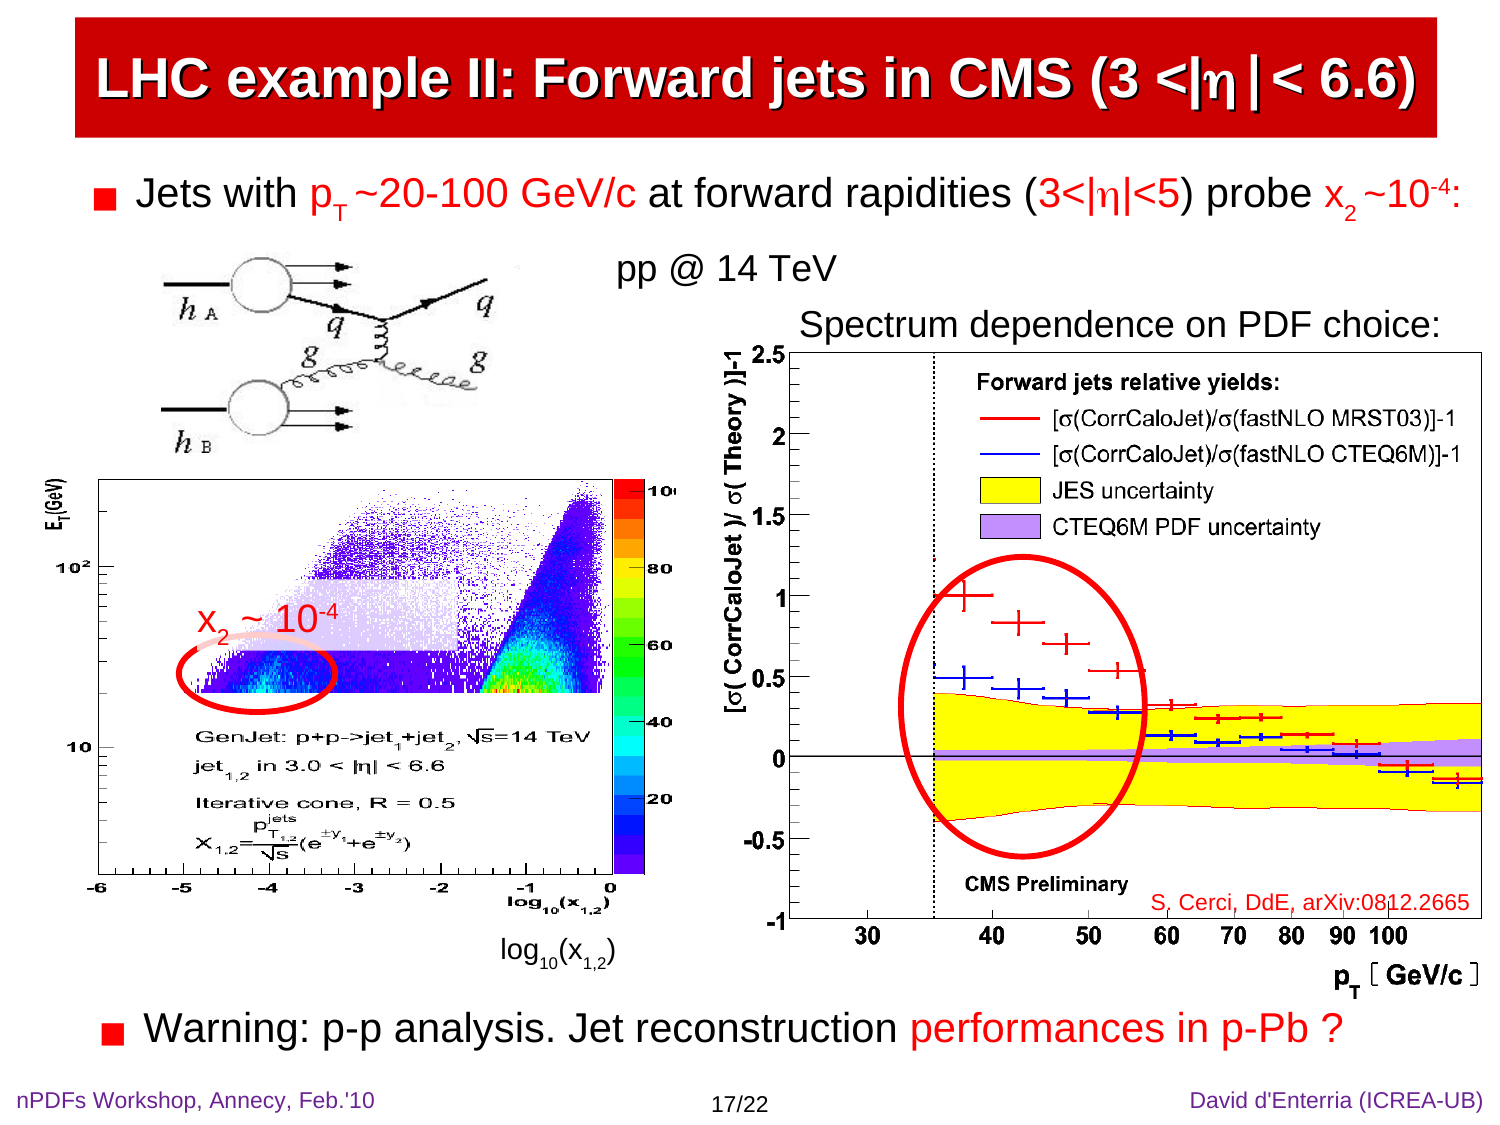

# LHC example II: Forward jets in CMS (3 <|h|< 6.6)
 ■ Jets with pT ~20-100 GeV/c at forward rapidities (3<||<5) probe x2 ~10-4:
pp @ 14 TeV
Spectrum dependence on PDF choice:
x2 ~ 10-4
log10(x1,2)‏
S. Cerci, DdE, arXiv:0812.2665
 ■ Warning: p-p analysis. Jet reconstruction performances in p-Pb ?
Jets in HF (3<||<5) probe: x2 ~10-4
Jets in CASTOR (5.1<||< 6.6): x2 ~10-5
[S.Cerci, D.d'E
 arXiv:0812.2665 ]
 ■ Forward jets (ET ~20-100 GeV) sensitive to low-x PDFs:
~60% diffs. in
 yields at pT~40GeV